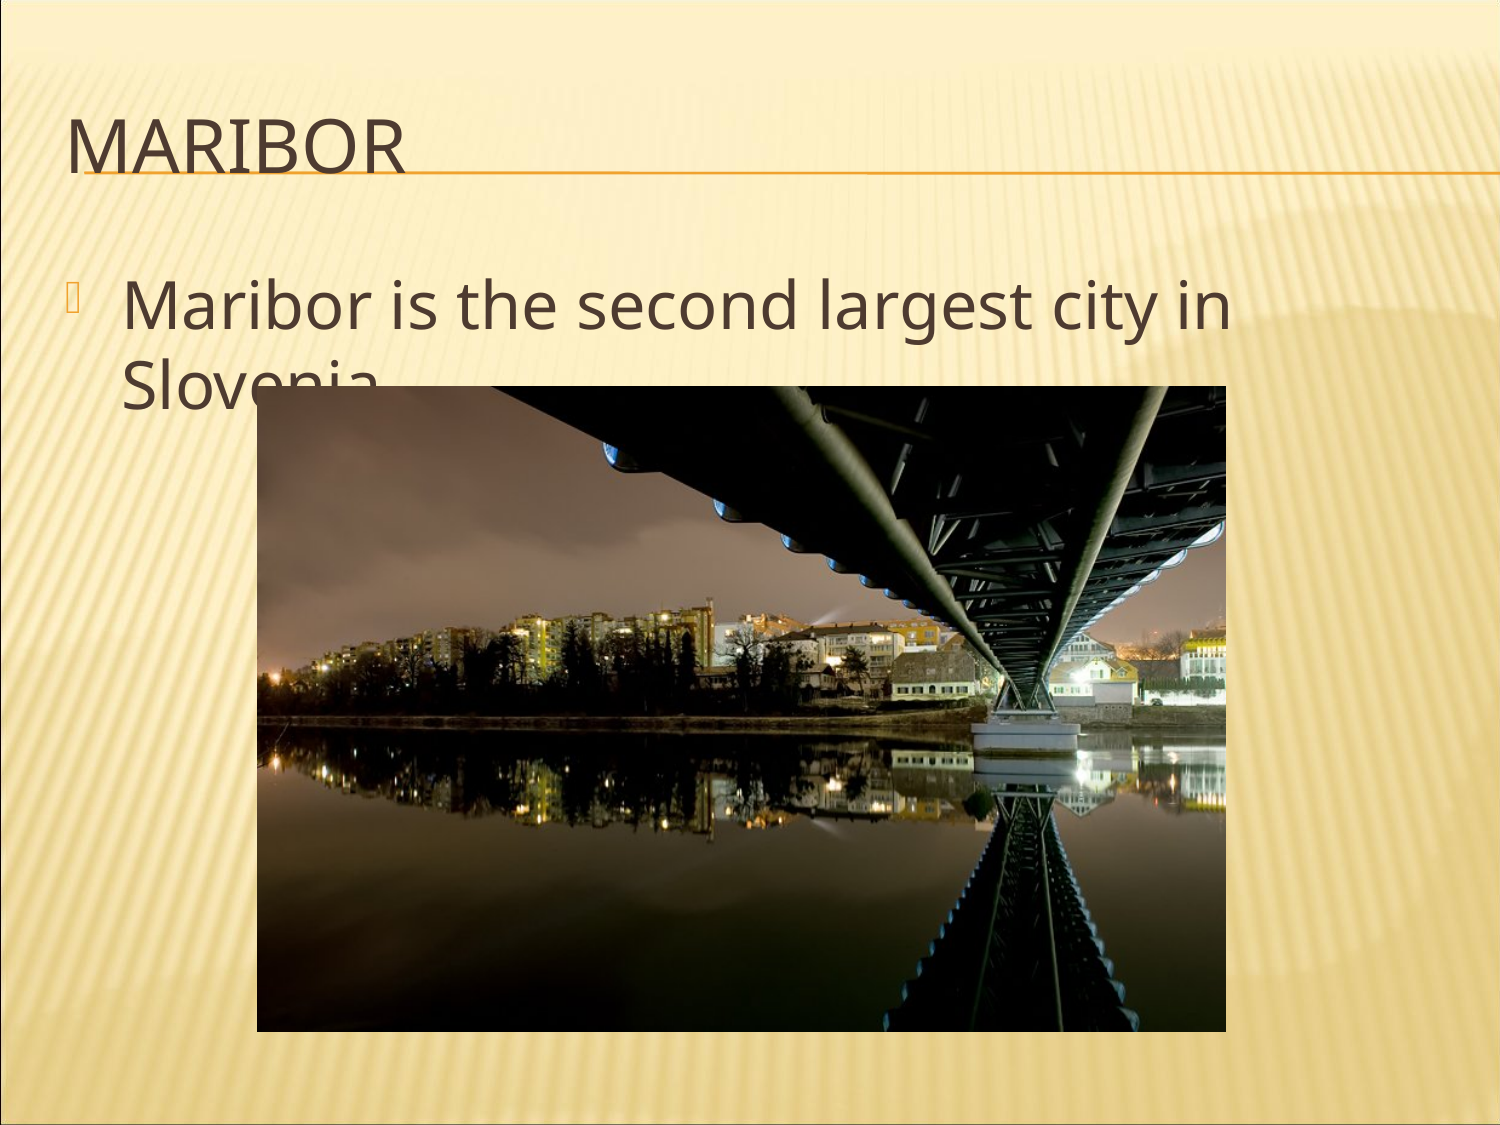

# MARIBOR
Maribor is the second largest city in Slovenia.